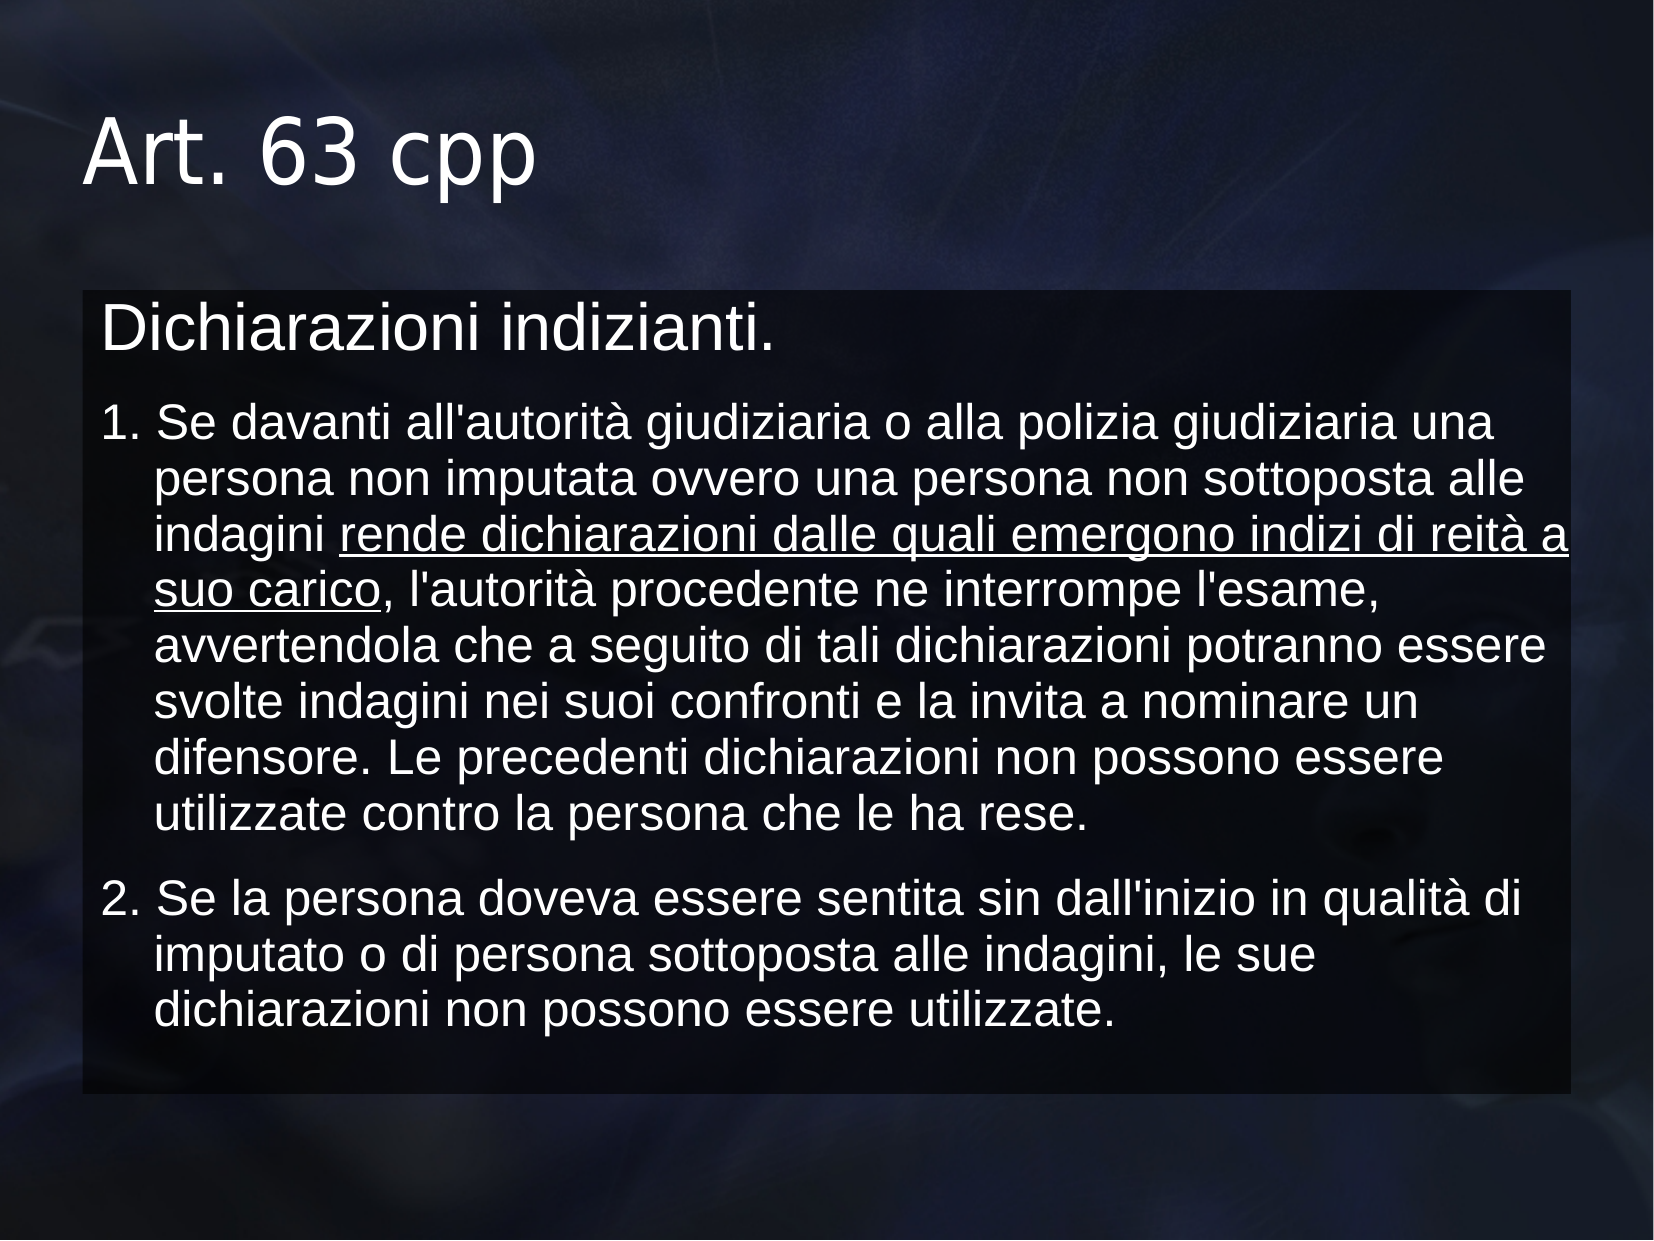

# Art. 63 cpp
Dichiarazioni indizianti.
1. Se davanti all'autorità giudiziaria o alla polizia giudiziaria una persona non imputata ovvero una persona non sottoposta alle indagini rende dichiarazioni dalle quali emergono indizi di reità a suo carico, l'autorità procedente ne interrompe l'esame, avvertendola che a seguito di tali dichiarazioni potranno essere svolte indagini nei suoi confronti e la invita a nominare un difensore. Le precedenti dichiarazioni non possono essere utilizzate contro la persona che le ha rese.
2. Se la persona doveva essere sentita sin dall'inizio in qualità di imputato o di persona sottoposta alle indagini, le sue dichiarazioni non possono essere utilizzate.